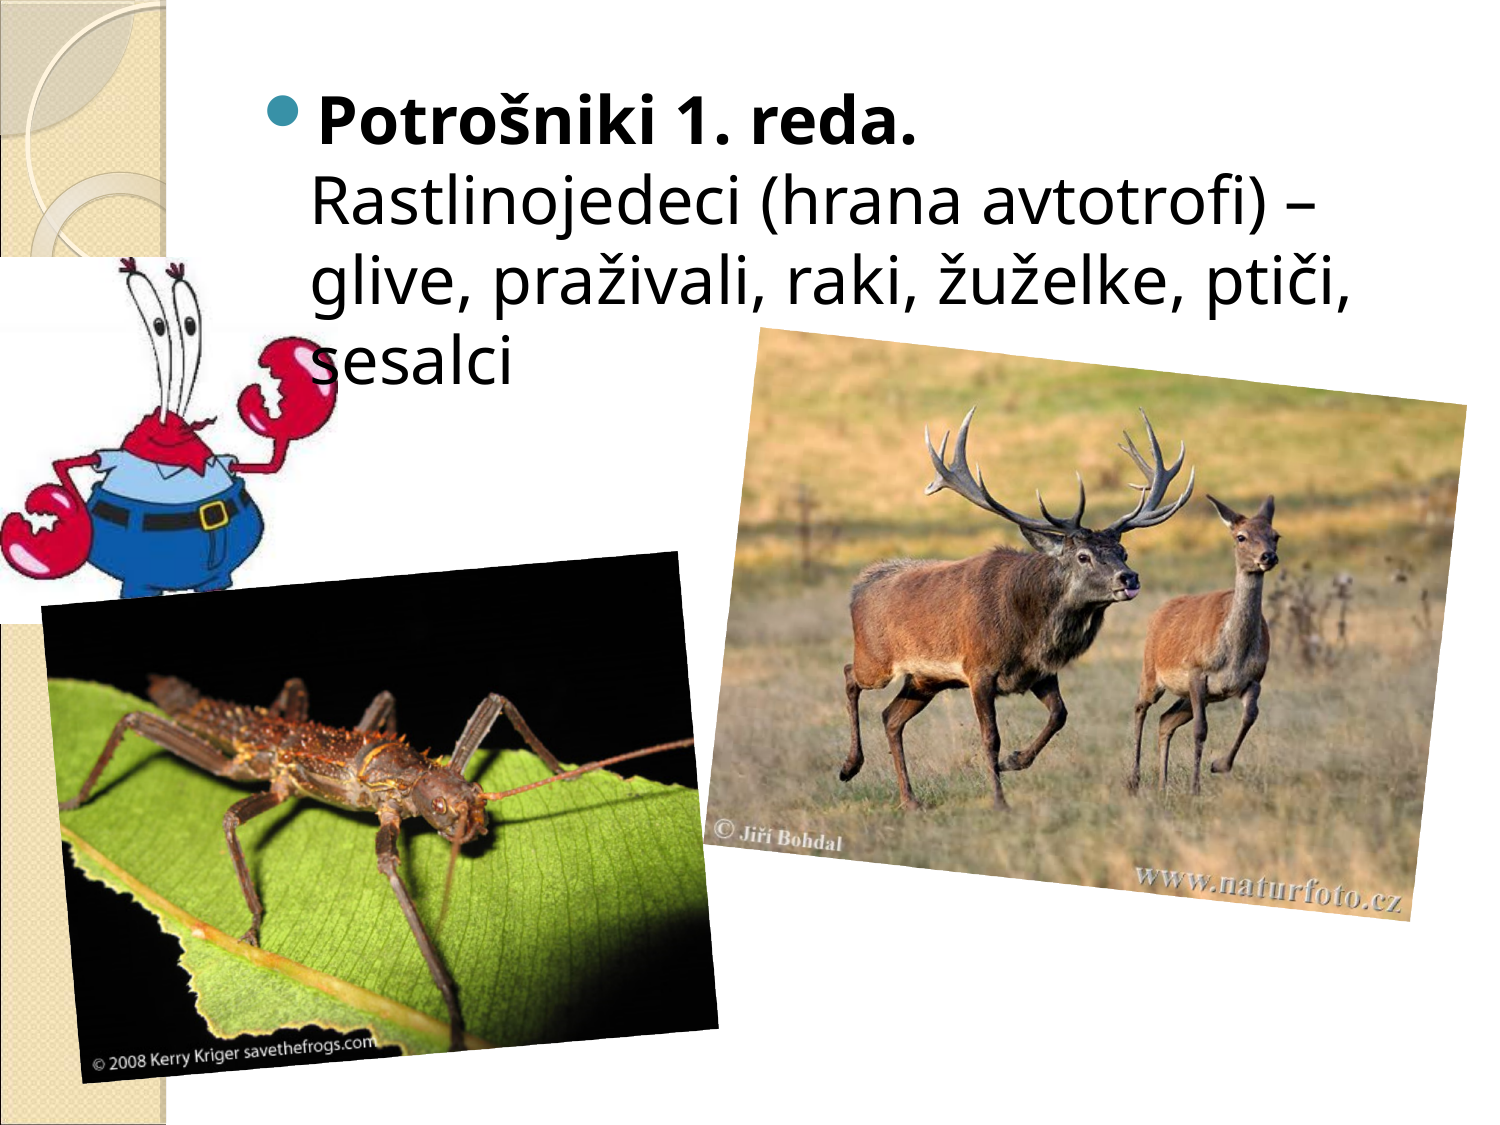

# Potrošniki 1. reda. Rastlinojedeci (hrana avtotrofi) – glive, praživali, raki, žuželke, ptiči, sesalci